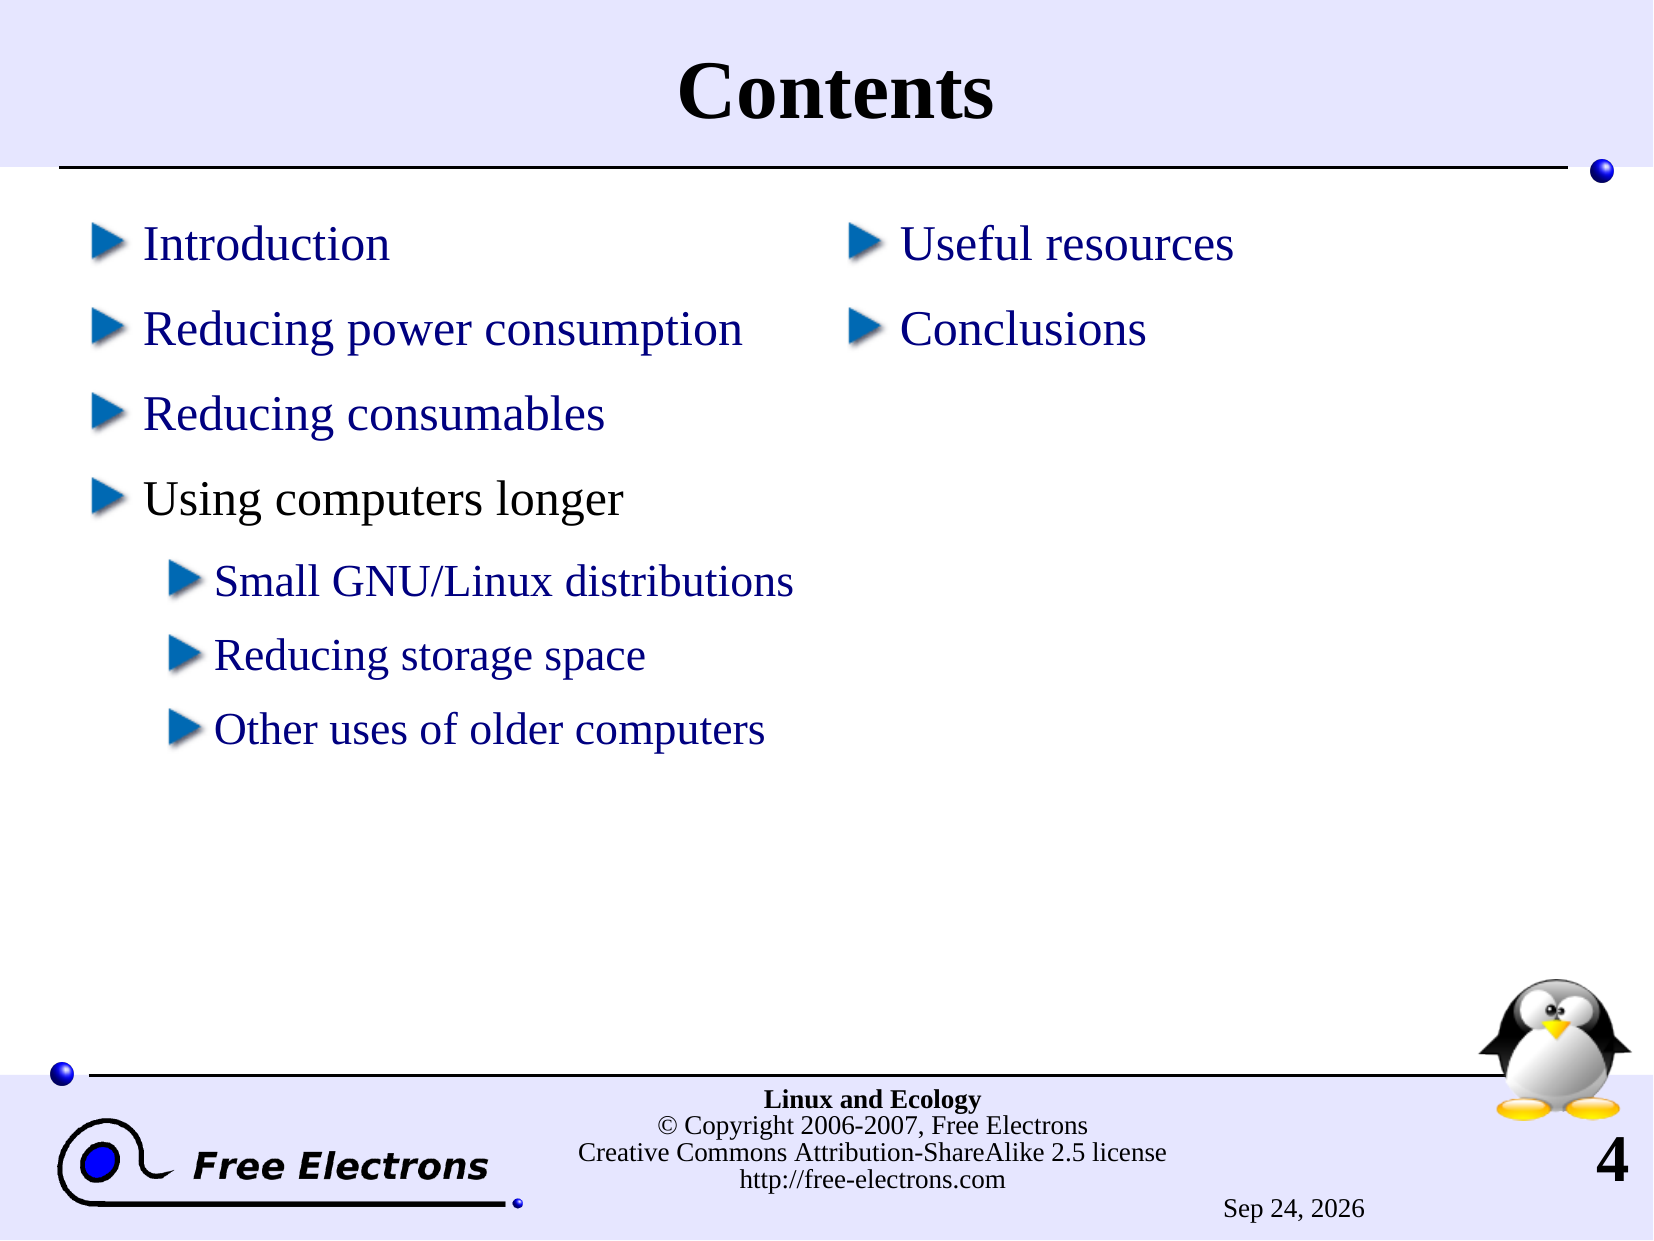

# Contents
Introduction
Reducing power consumption
Reducing consumables
Using computers longer
Small GNU/Linux distributions
Reducing storage space
Other uses of older computers
Useful resources
Conclusions